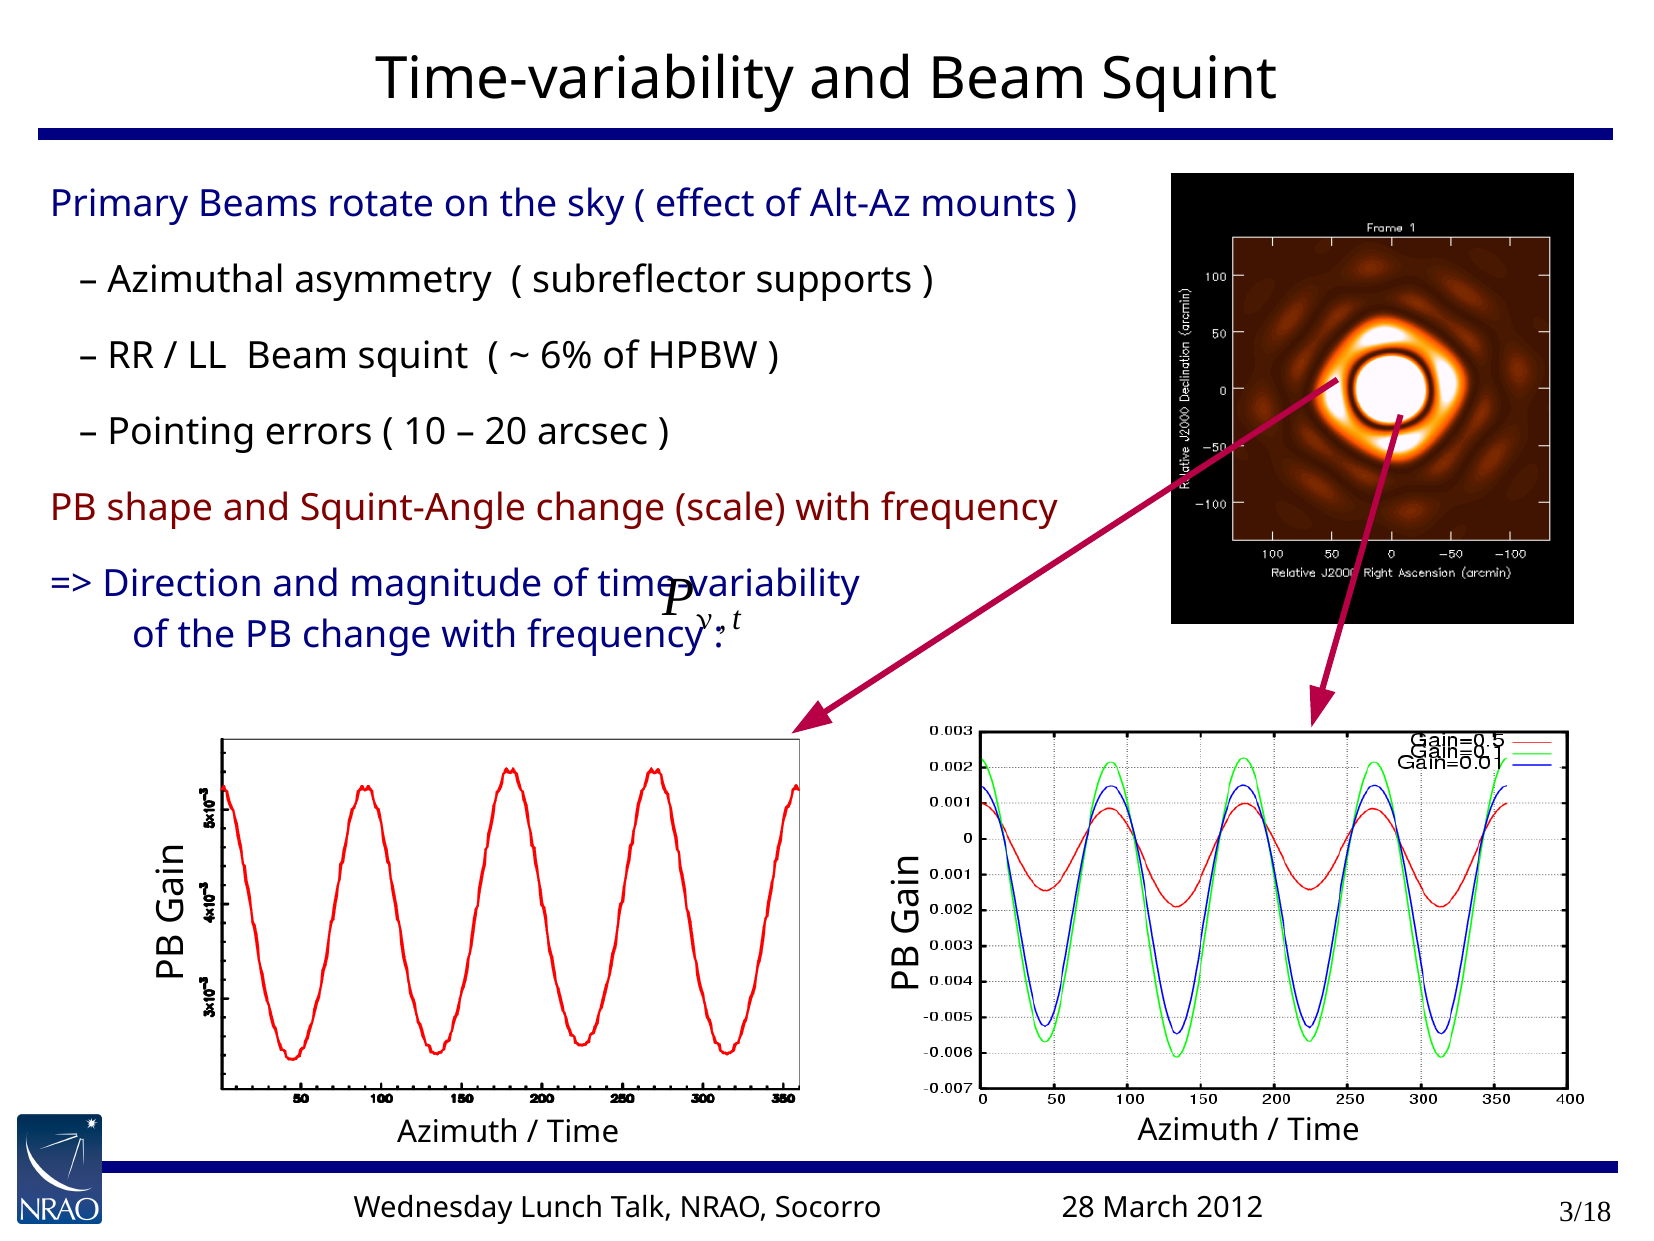

# Time-variability and Beam Squint
Primary Beams rotate on the sky ( effect of Alt-Az mounts )
 – Azimuthal asymmetry ( subreflector supports )
 – RR / LL Beam squint ( ~ 6% of HPBW )
 – Pointing errors ( 10 – 20 arcsec )
PB shape and Squint-Angle change (scale) with frequency
=> Direction and magnitude of time-variability of the PB change with frequency :
PB Gain
PB Gain
 Azimuth / Time
 Azimuth / Time
3